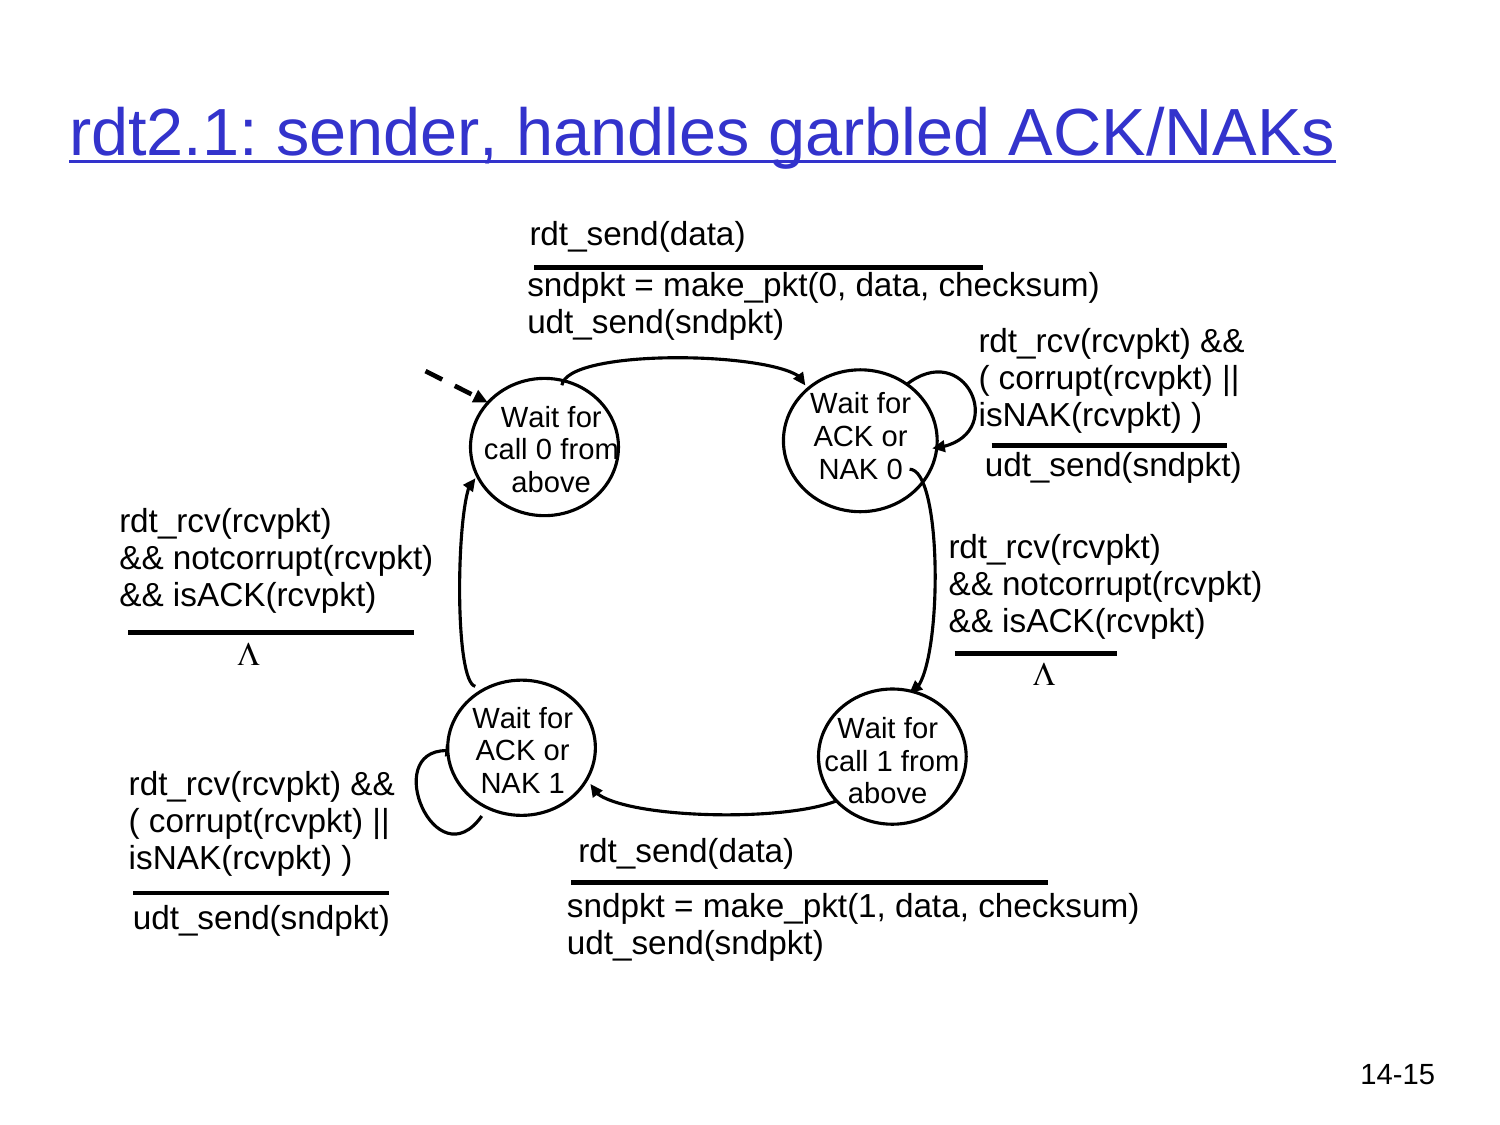

# rdt2.1: sender, handles garbled ACK/NAKs
rdt_send(data)
sndpkt = make_pkt(0, data, checksum)
udt_send(sndpkt)
rdt_rcv(rcvpkt) &&
( corrupt(rcvpkt) ||
isNAK(rcvpkt) )
Wait for ACK or NAK 0
Wait for call 0 from above
udt_send(sndpkt)
rdt_rcv(rcvpkt)
&& notcorrupt(rcvpkt)
&& isACK(rcvpkt)
rdt_rcv(rcvpkt)
&& notcorrupt(rcvpkt)
&& isACK(rcvpkt)


Wait for ACK or NAK 1
Wait for
 call 1 from above
rdt_rcv(rcvpkt) &&
( corrupt(rcvpkt) ||
isNAK(rcvpkt) )
rdt_send(data)
sndpkt = make_pkt(1, data, checksum)
udt_send(sndpkt)
udt_send(sndpkt)
15